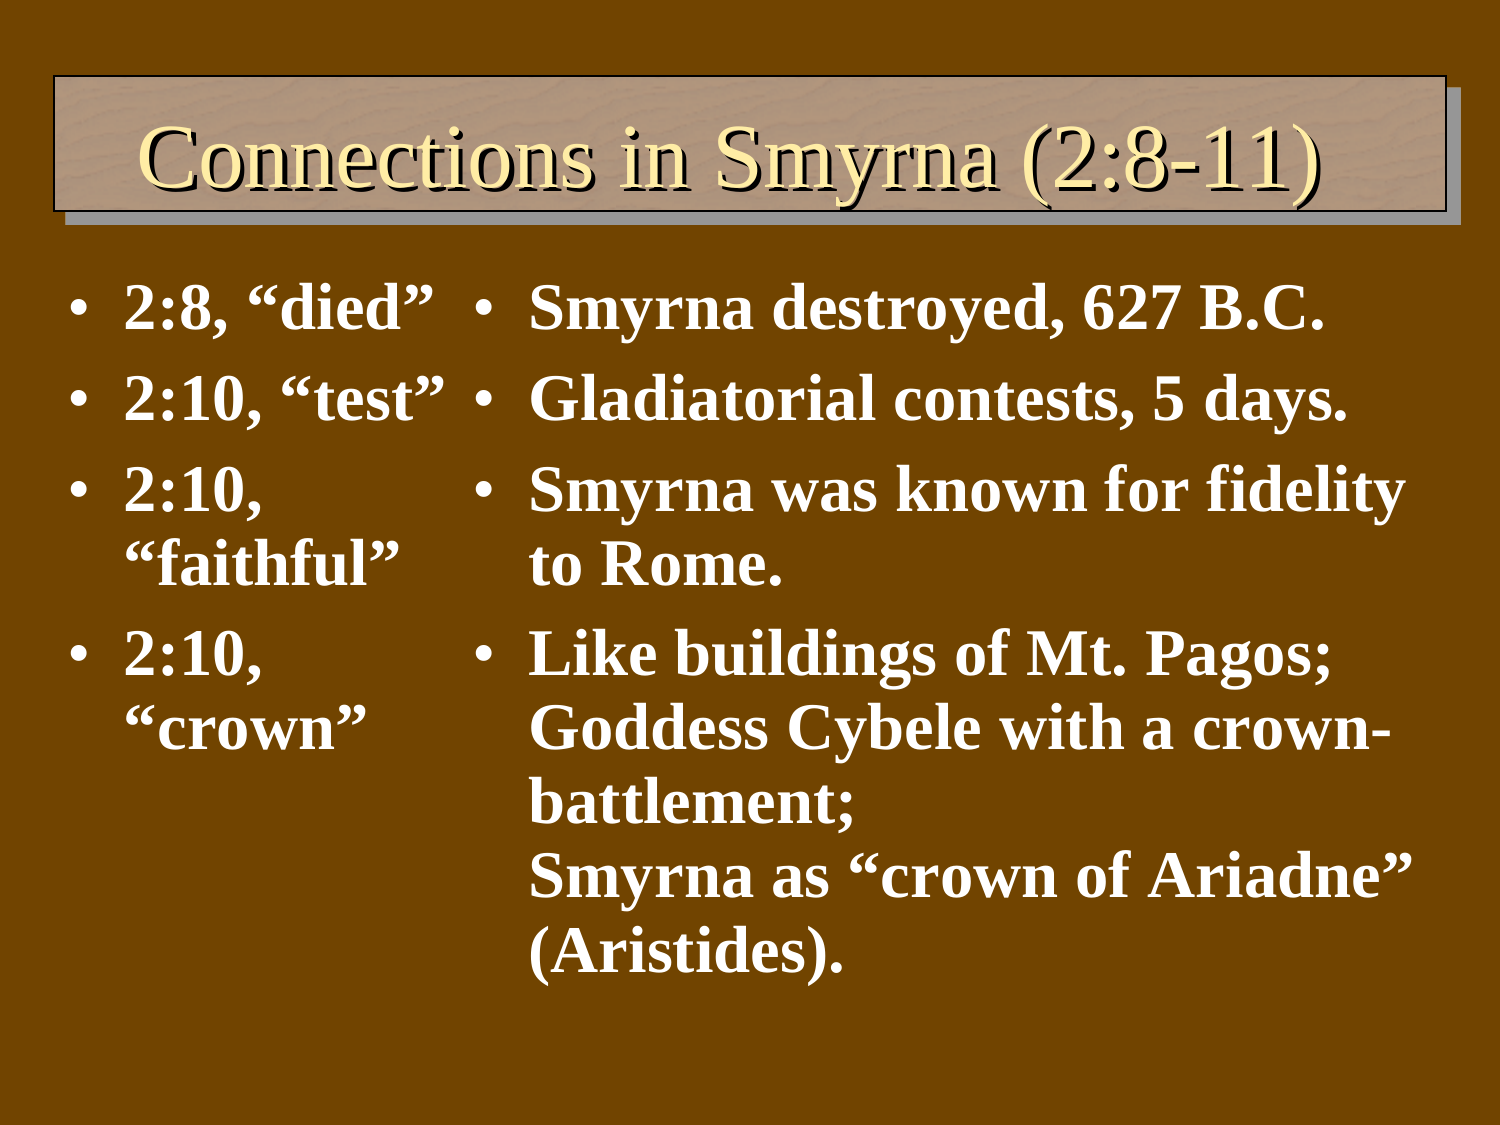

# Connections in Smyrna (2:8-11)
2:8, “died”
2:10, “test”
2:10,
“faithful”
2:10,
“crown”
Smyrna destroyed, 627 B.C.
Gladiatorial contests, 5 days.
Smyrna was known for fidelity to Rome.
Like buildings of Mt. Pagos;
Goddess Cybele with a crown-battlement;
Smyrna as “crown of Ariadne” (Aristides).